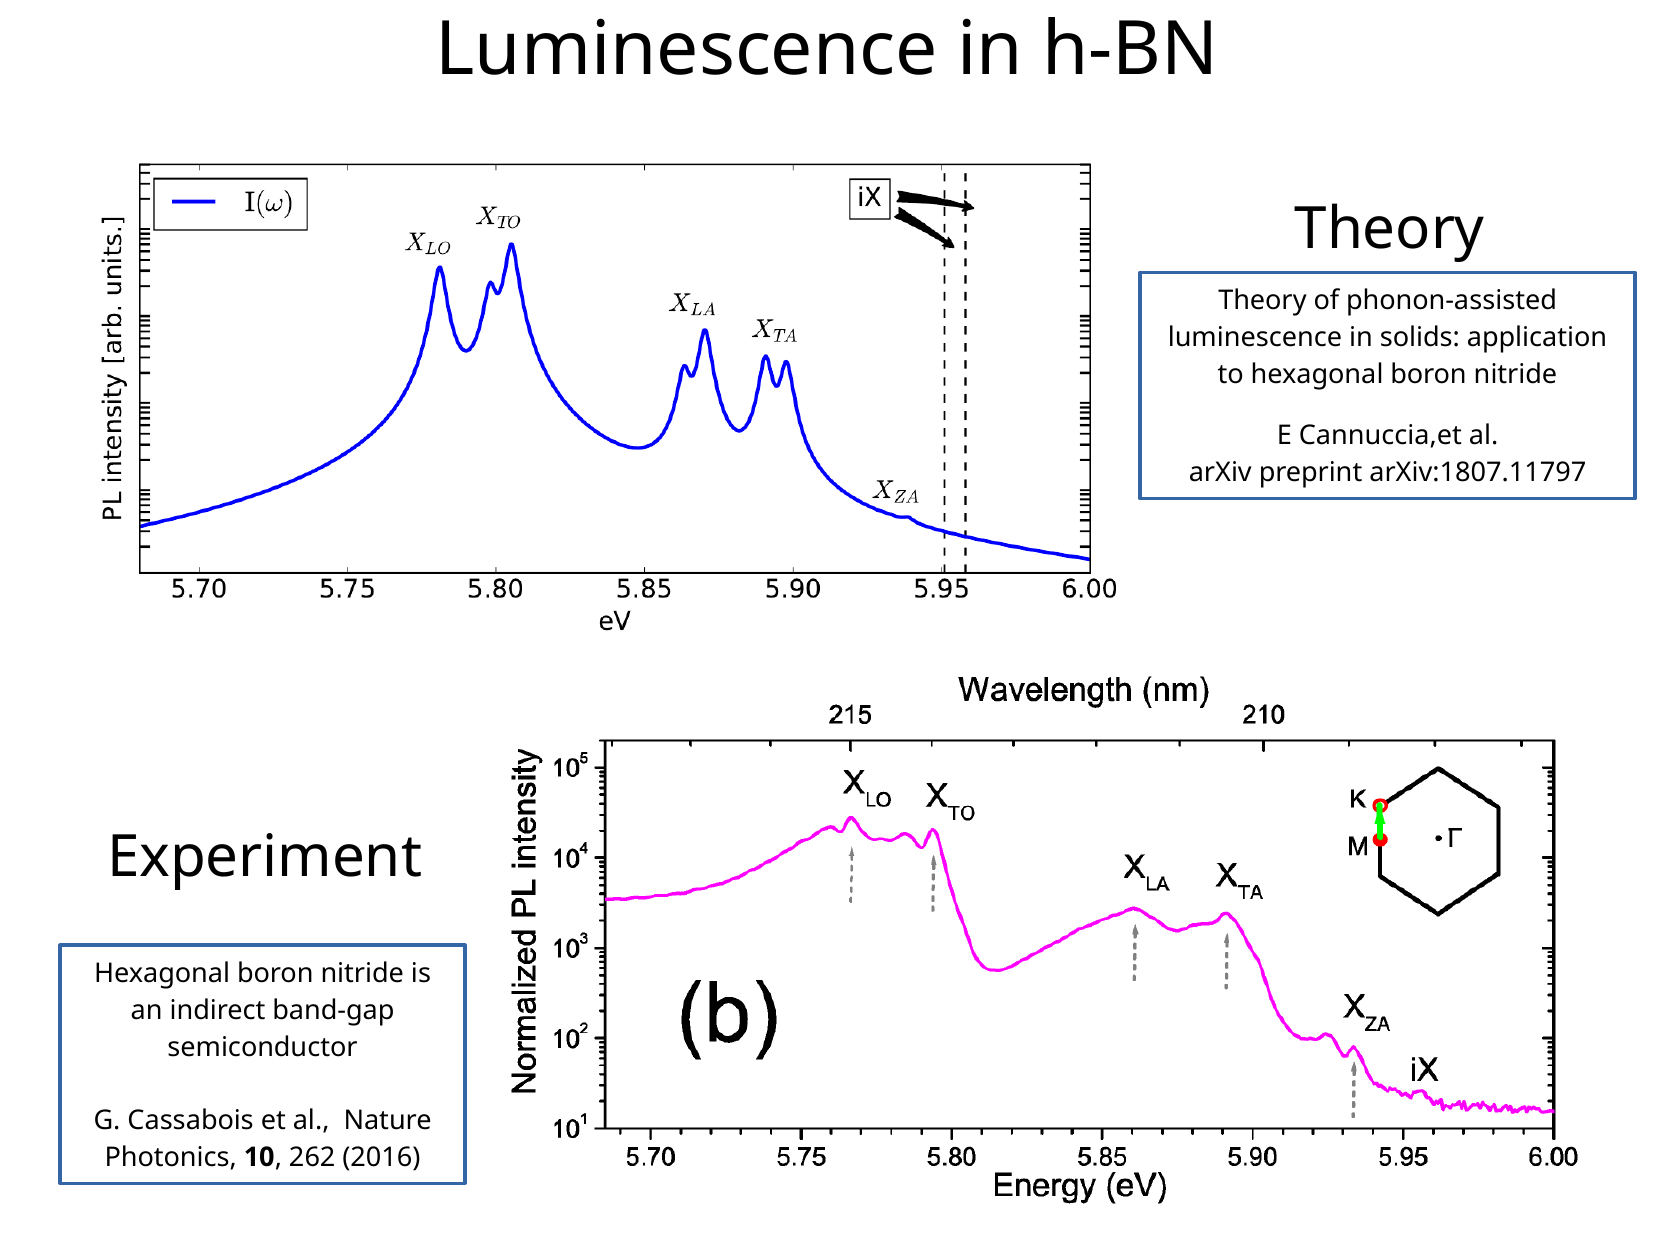

# Luminescence in h-BN
Theory
Theory of phonon-assisted luminescence in solids: application to hexagonal boron nitride
E Cannuccia,et al.
arXiv preprint arXiv:1807.11797
Experiment
Hexagonal boron nitride is an indirect band-gap semiconductor
G. Cassabois et al., Nature Photonics, 10, 262 (2016)